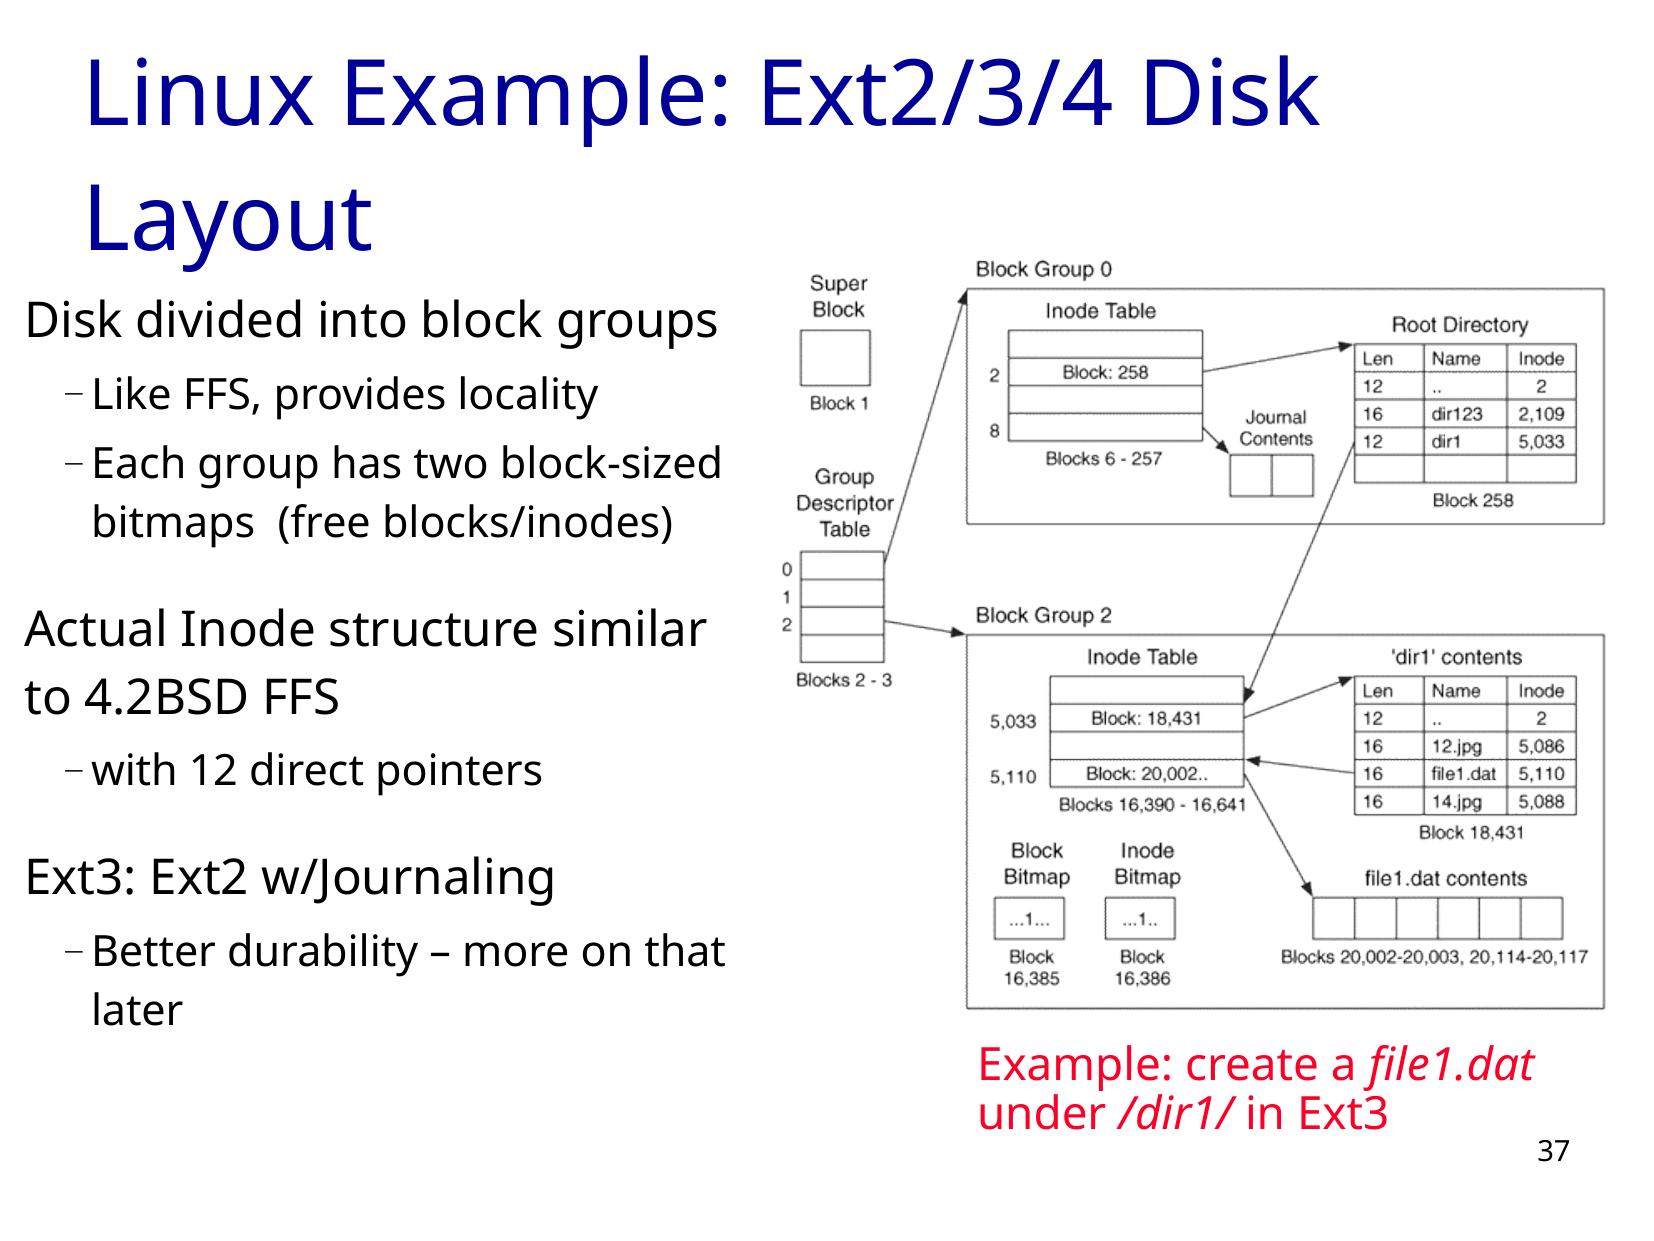

# Linux Example: Ext2/3/4 Disk Layout
Disk divided into block groups
Like FFS, provides locality
Each group has two block-sized bitmaps (free blocks/inodes)
Actual Inode structure similar to 4.2BSD FFS
with 12 direct pointers
Ext3: Ext2 w/Journaling
Better durability – more on that later
Example: create a file1.dat
under /dir1/ in Ext3
37